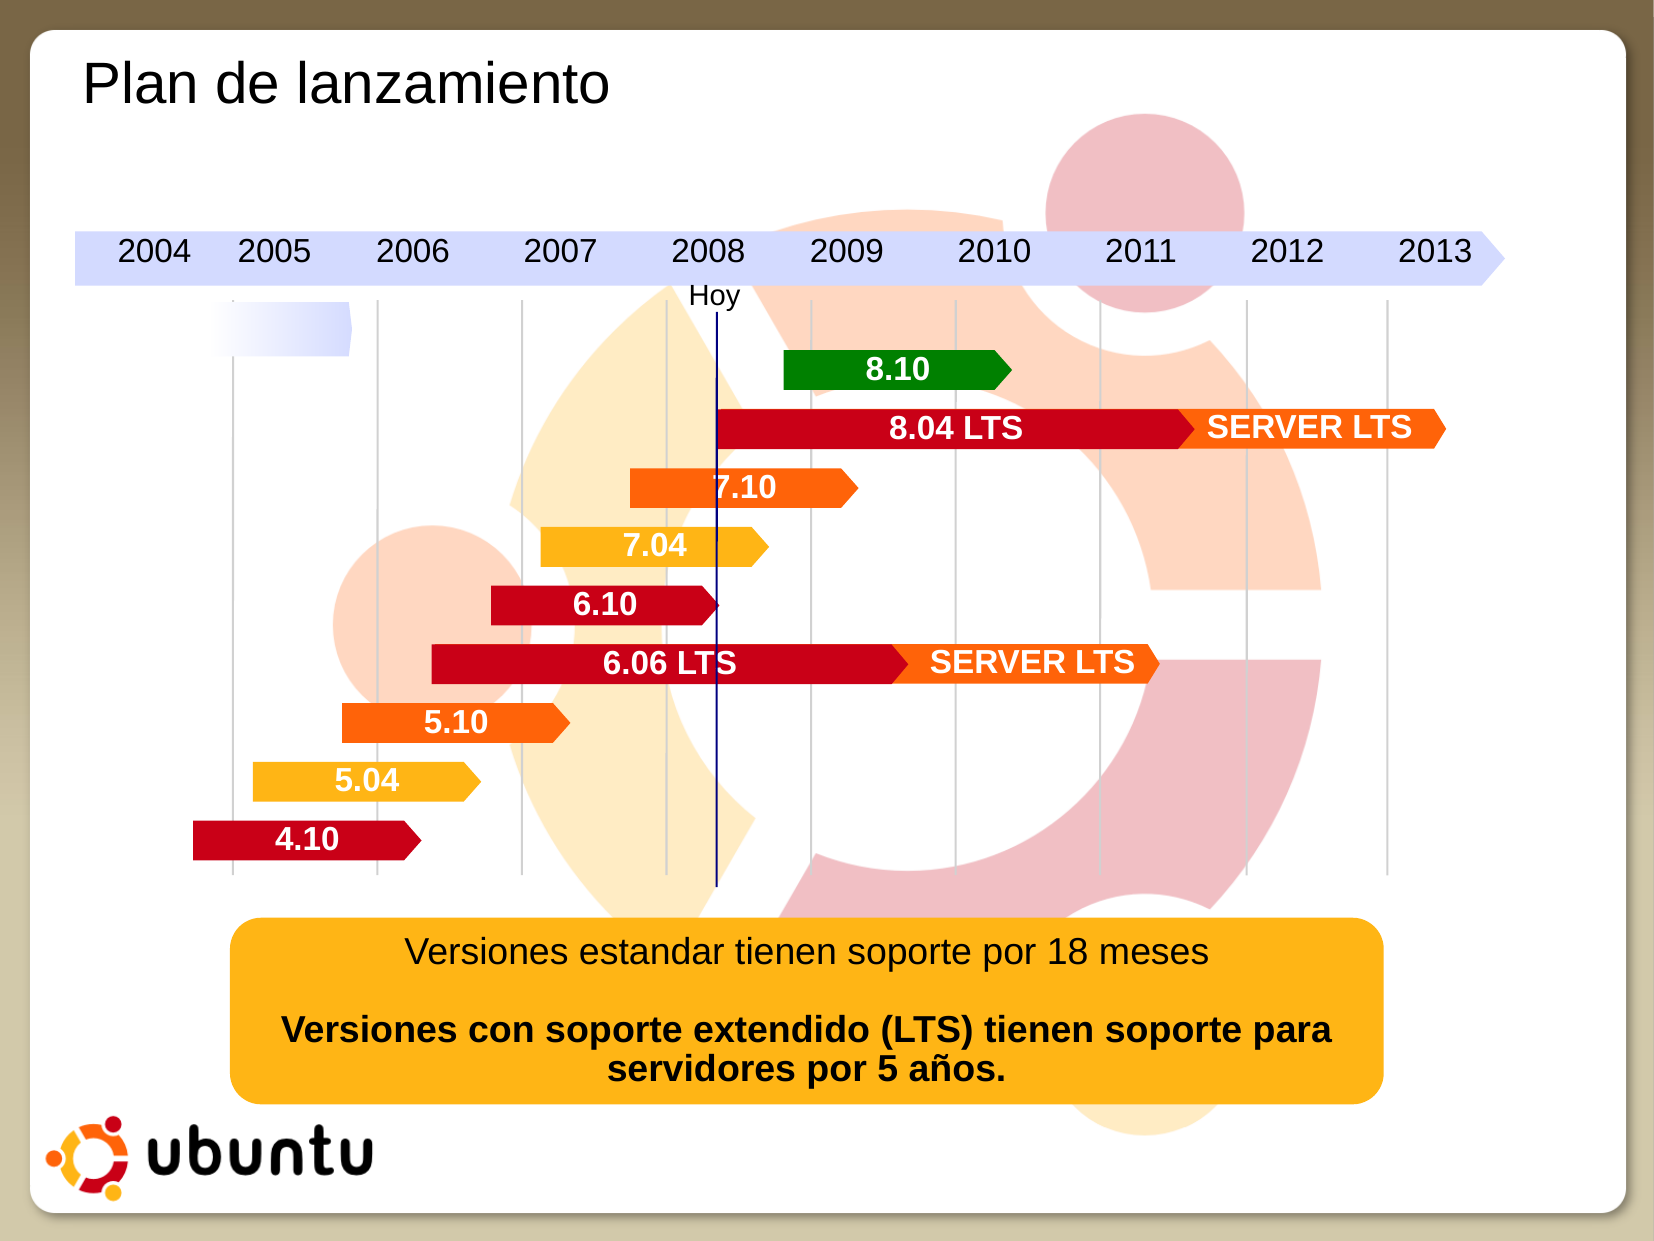

# Plan de lanzamiento
 2004 2005 2006 2007 2008 2009 2010 2011 2012 2013
Hoy
8.10
 SERVER LTS
8.04 LTS
7.10
7.04
6.10
SERVER LTS
6.06 LTS
5.10
5.04
4.10
Versiones estandar tienen soporte por 18 meses
Versiones con soporte extendido (LTS) tienen soporte para servidores por 5 años.